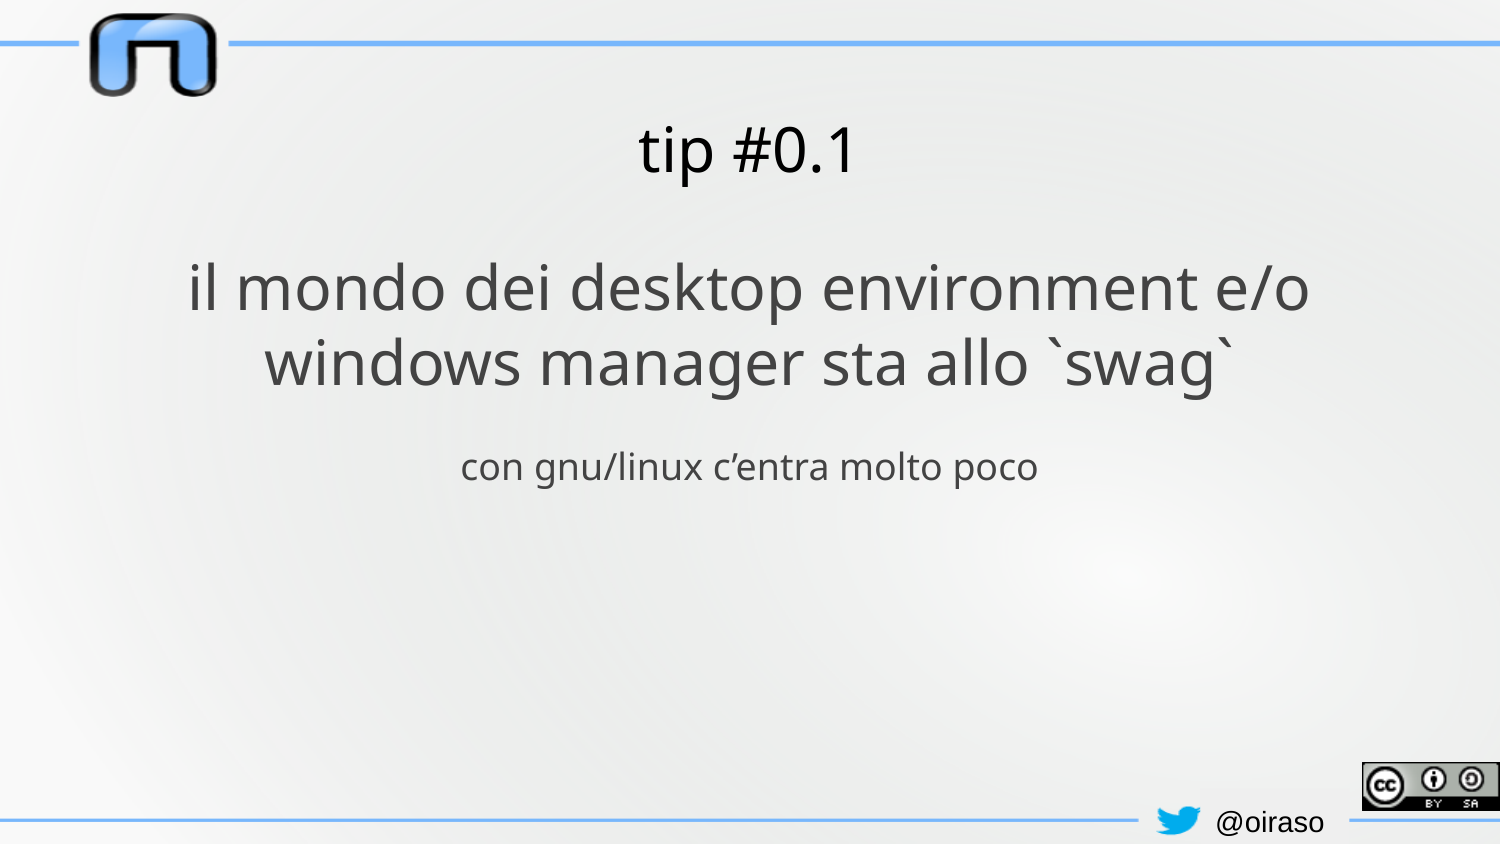

tip #0.1
# il mondo dei desktop environment e/o windows manager sta allo `swag`
con gnu/linux c’entra molto poco
@oirasor